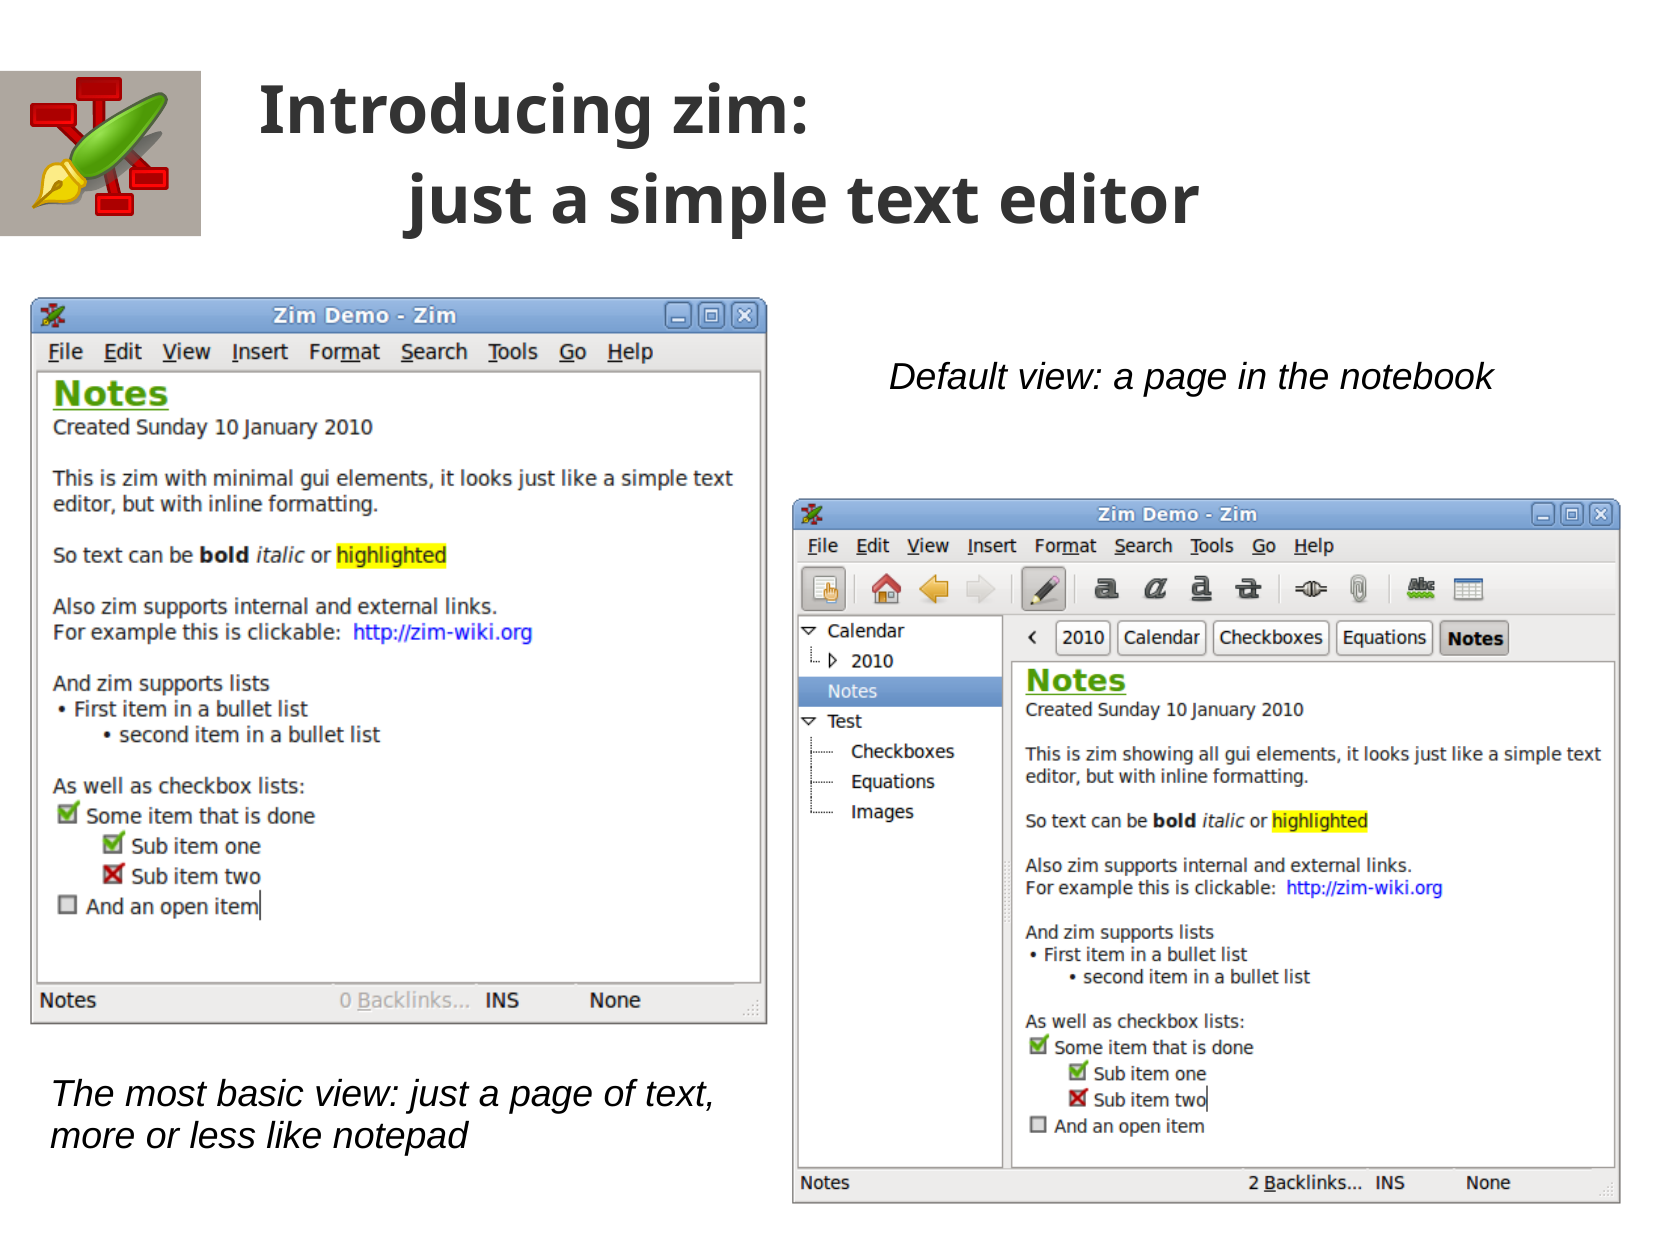

# Introducing zim: just a simple text editor
Default view: a page in the notebook
The most basic view: just a page of text, more or less like notepad
3